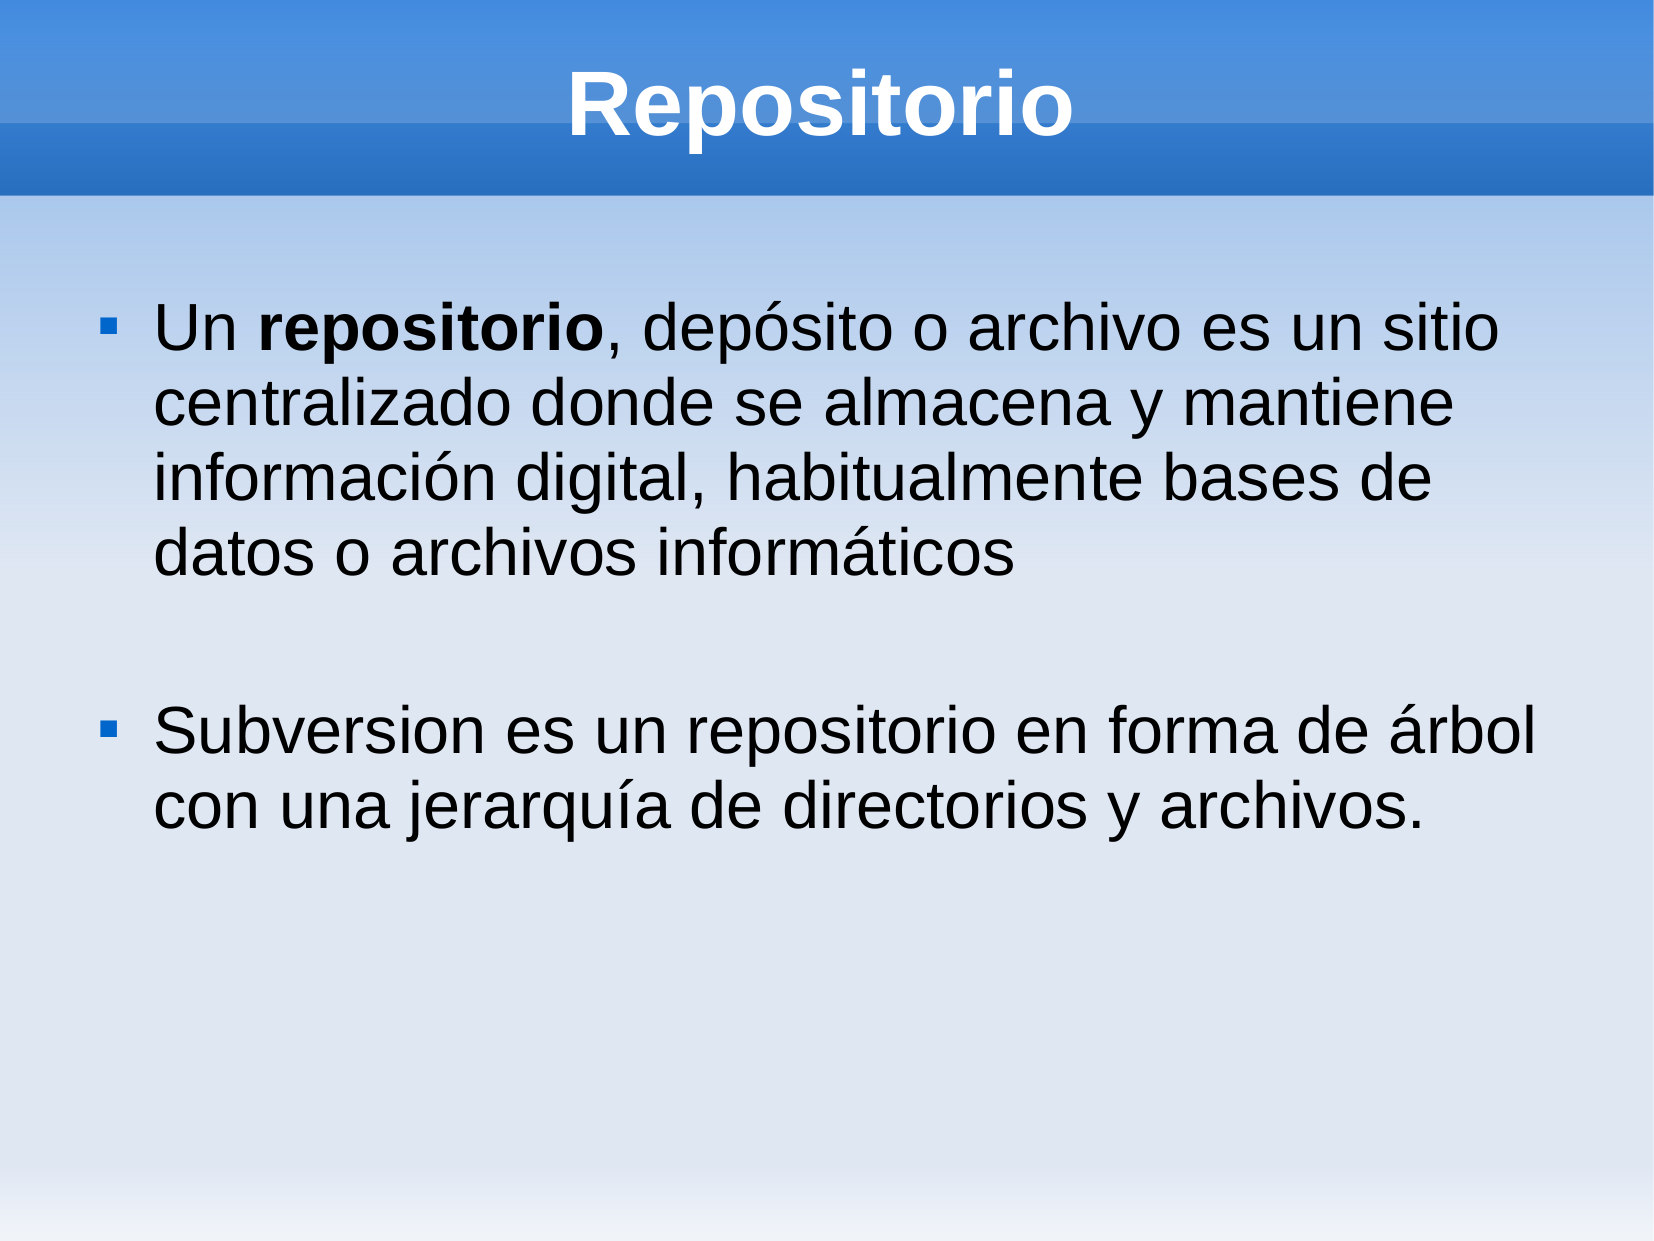

# Repositorio
Un repositorio, depósito o archivo es un sitio centralizado donde se almacena y mantiene
información digital, habitualmente bases de datos o archivos informáticos
Subversion es un repositorio en forma de árbol con una jerarquía de directorios y archivos.